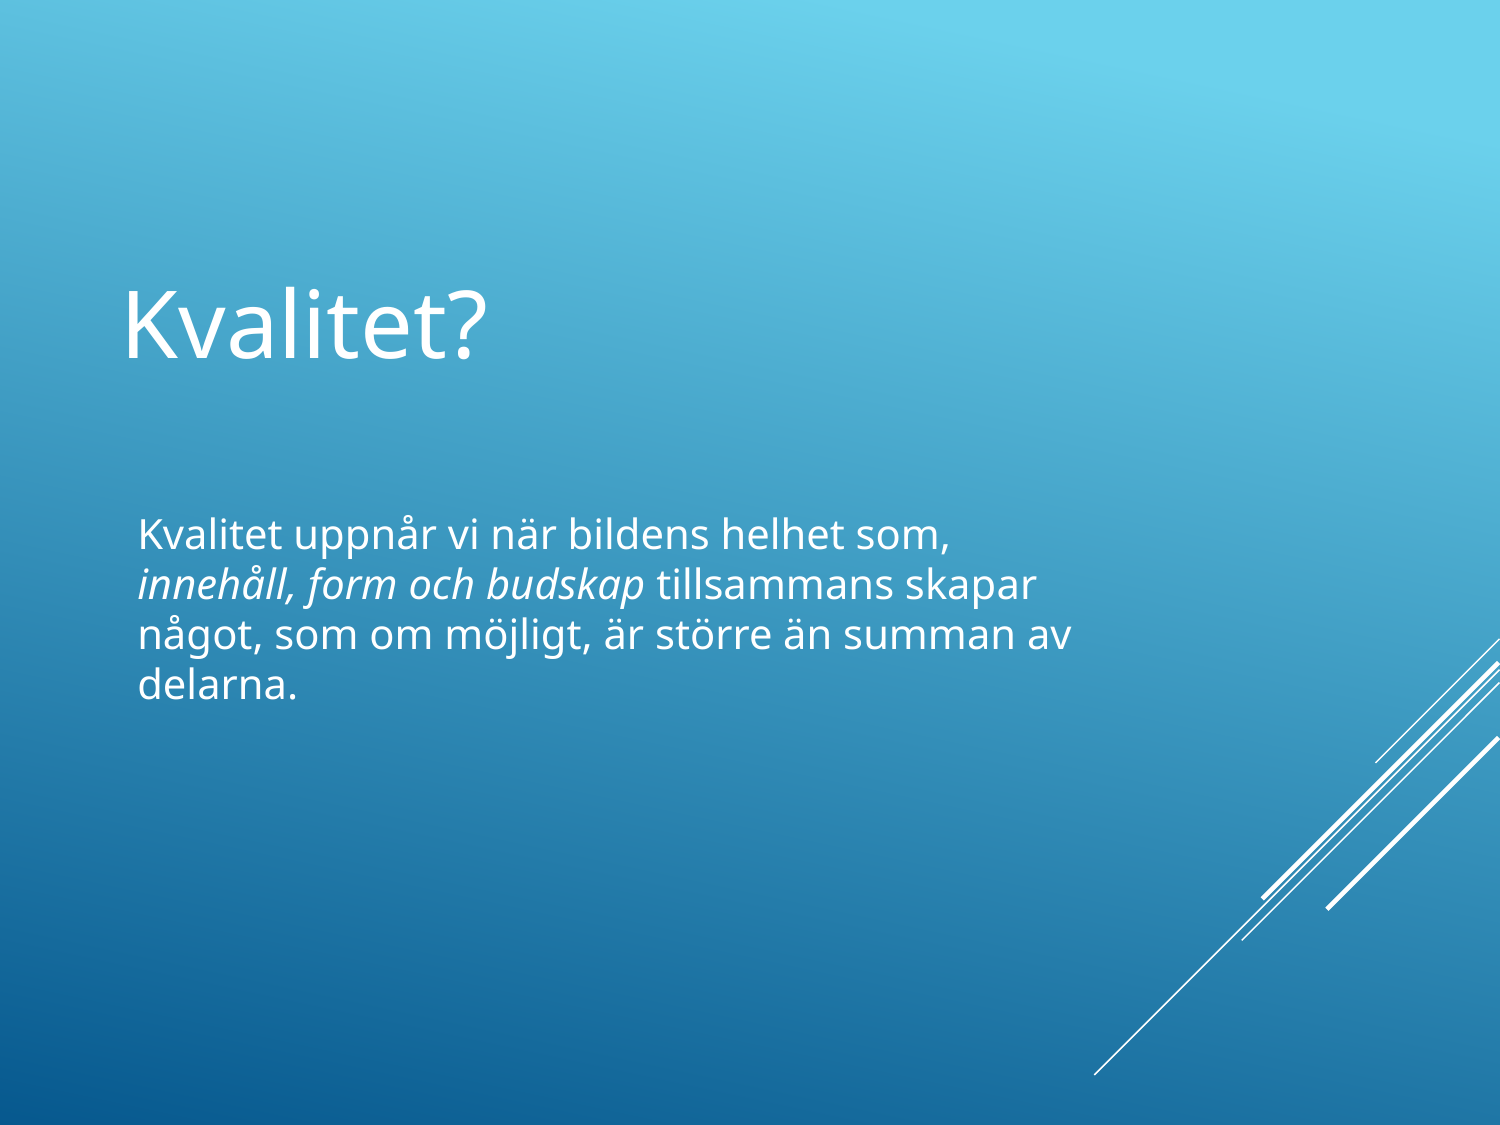

Kvalitet?
Kvalitet uppnår vi när bildens helhet som, innehåll, form och budskap tillsammans skapar något, som om möjligt, är större än summan av delarna.